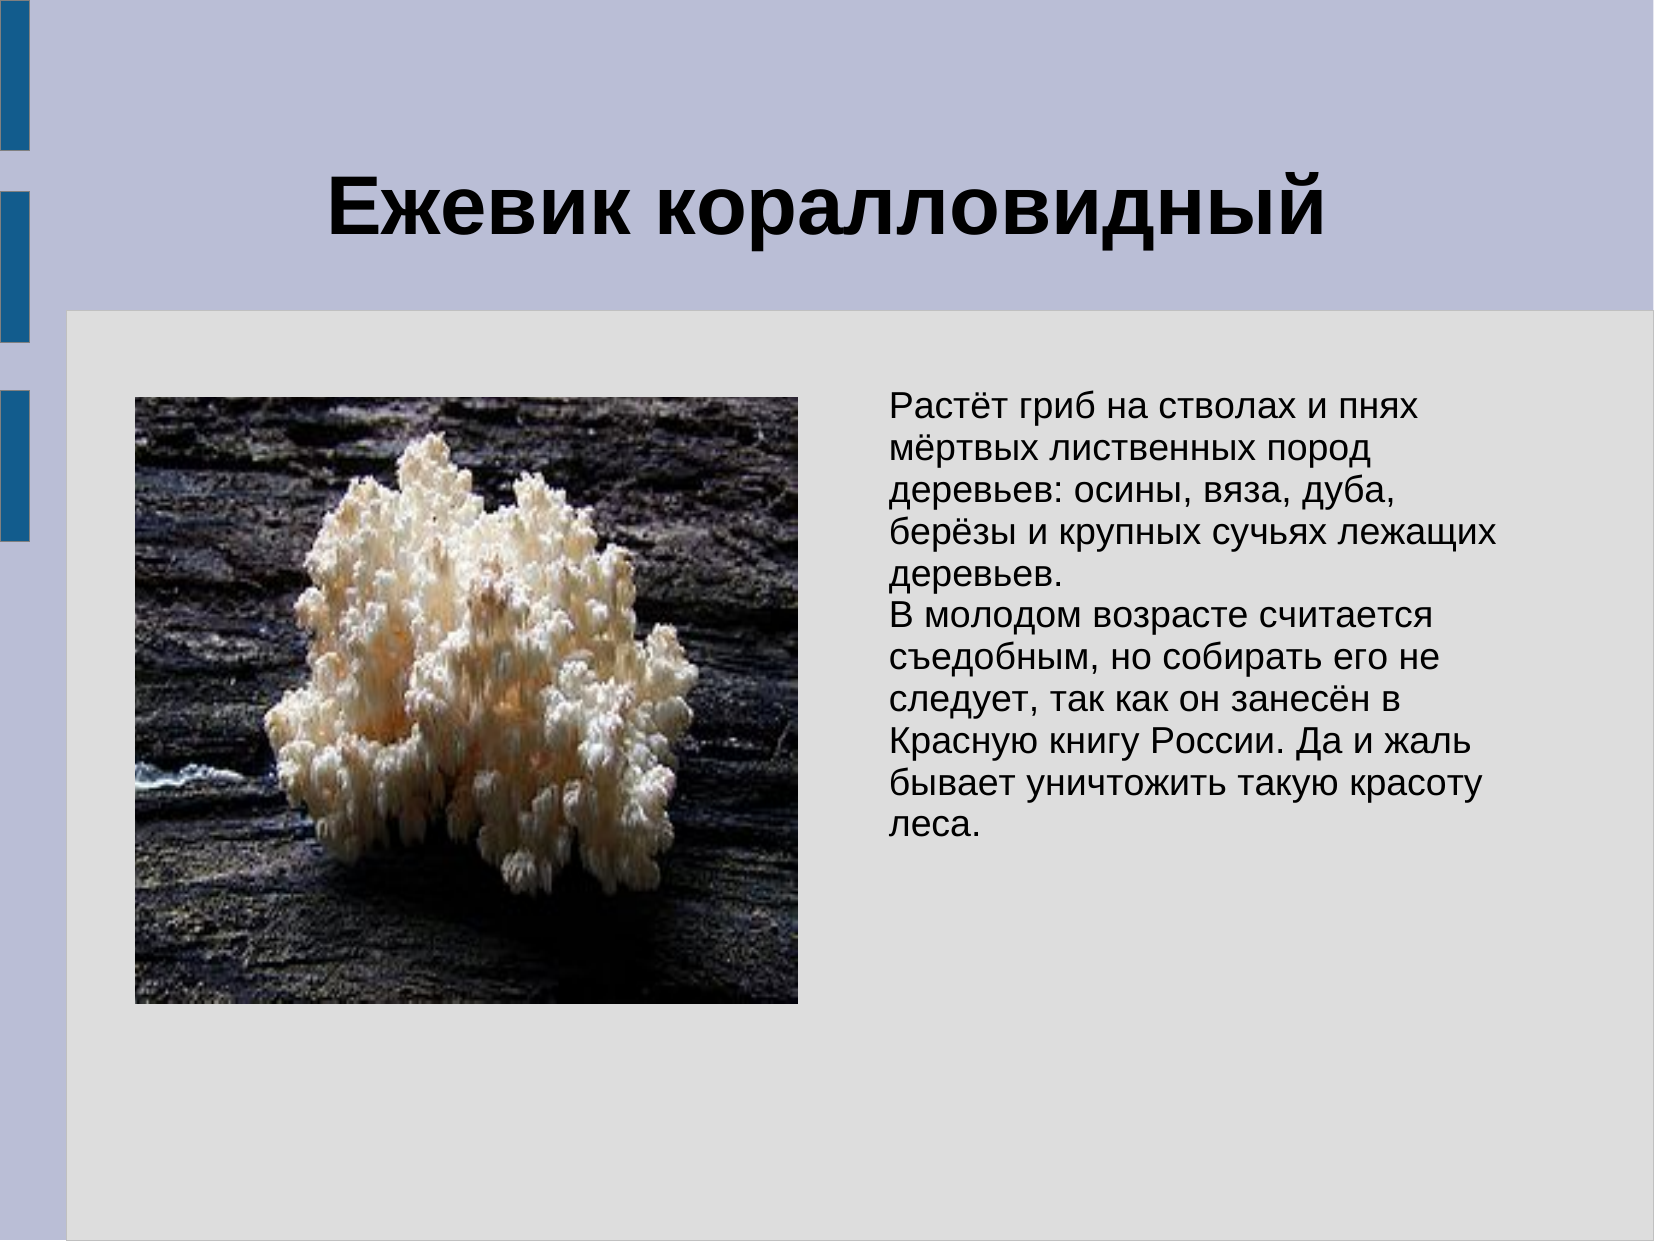

# Ежевик коралловидный
Растёт гриб на стволах и пнях мёртвых лиственных пород деревьев: осины, вяза, дуба, берёзы и крупных сучьях лежащих деревьев.
В молодом возрасте считается съедобным, но собирать его не следует, так как он занесён в Красную книгу России. Да и жаль бывает уничтожить такую красоту леса.